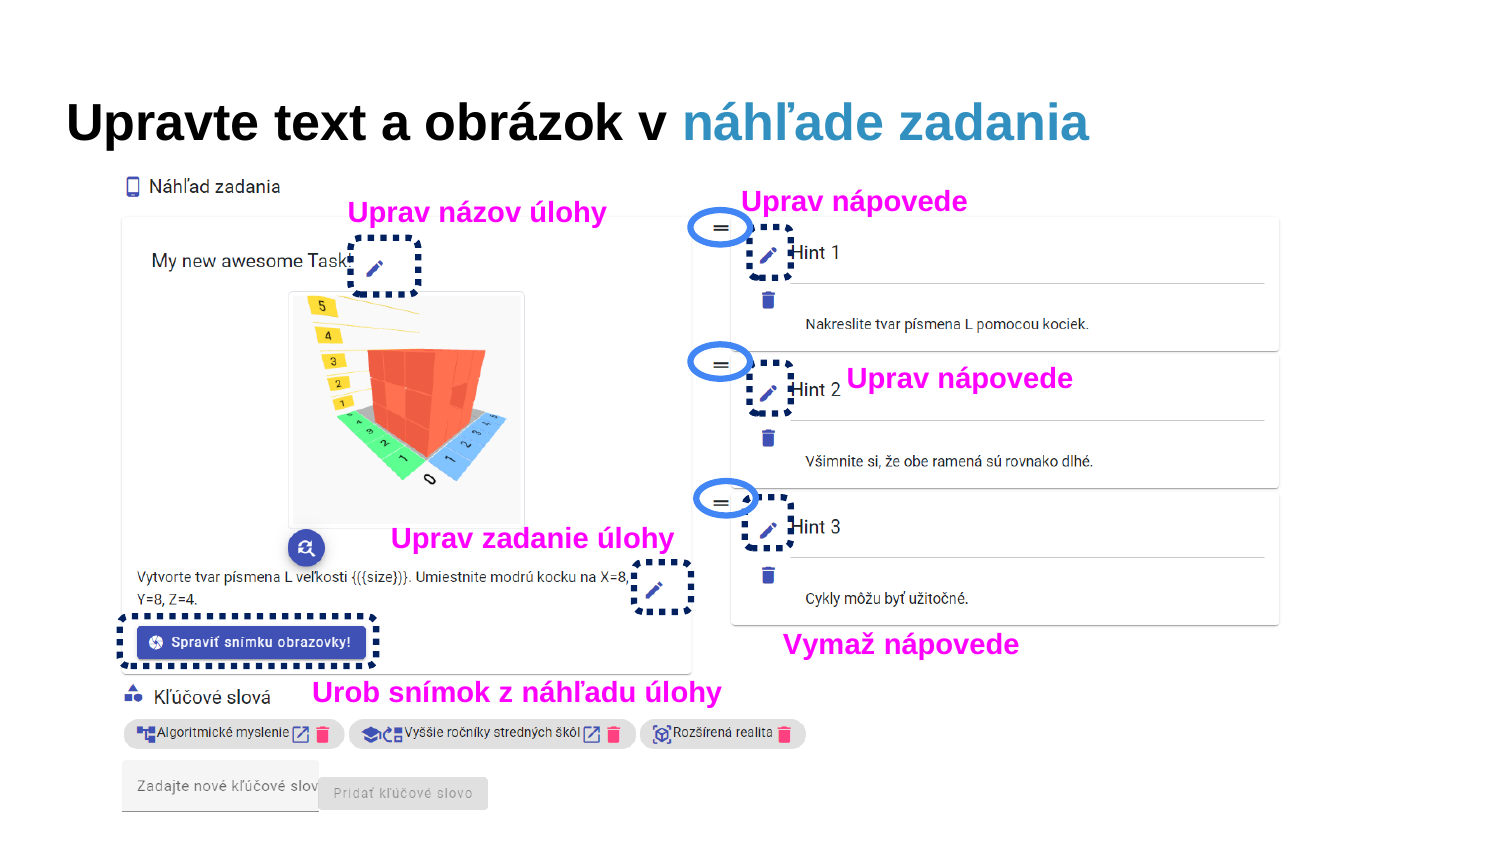

# Upravte text a obrázok v náhľade zadania
Uprav nápovede
Uprav názov úlohy
Uprav nápovede
Uprav zadanie úlohy
Vymaž nápovede
Urob snímok z náhľadu úlohy